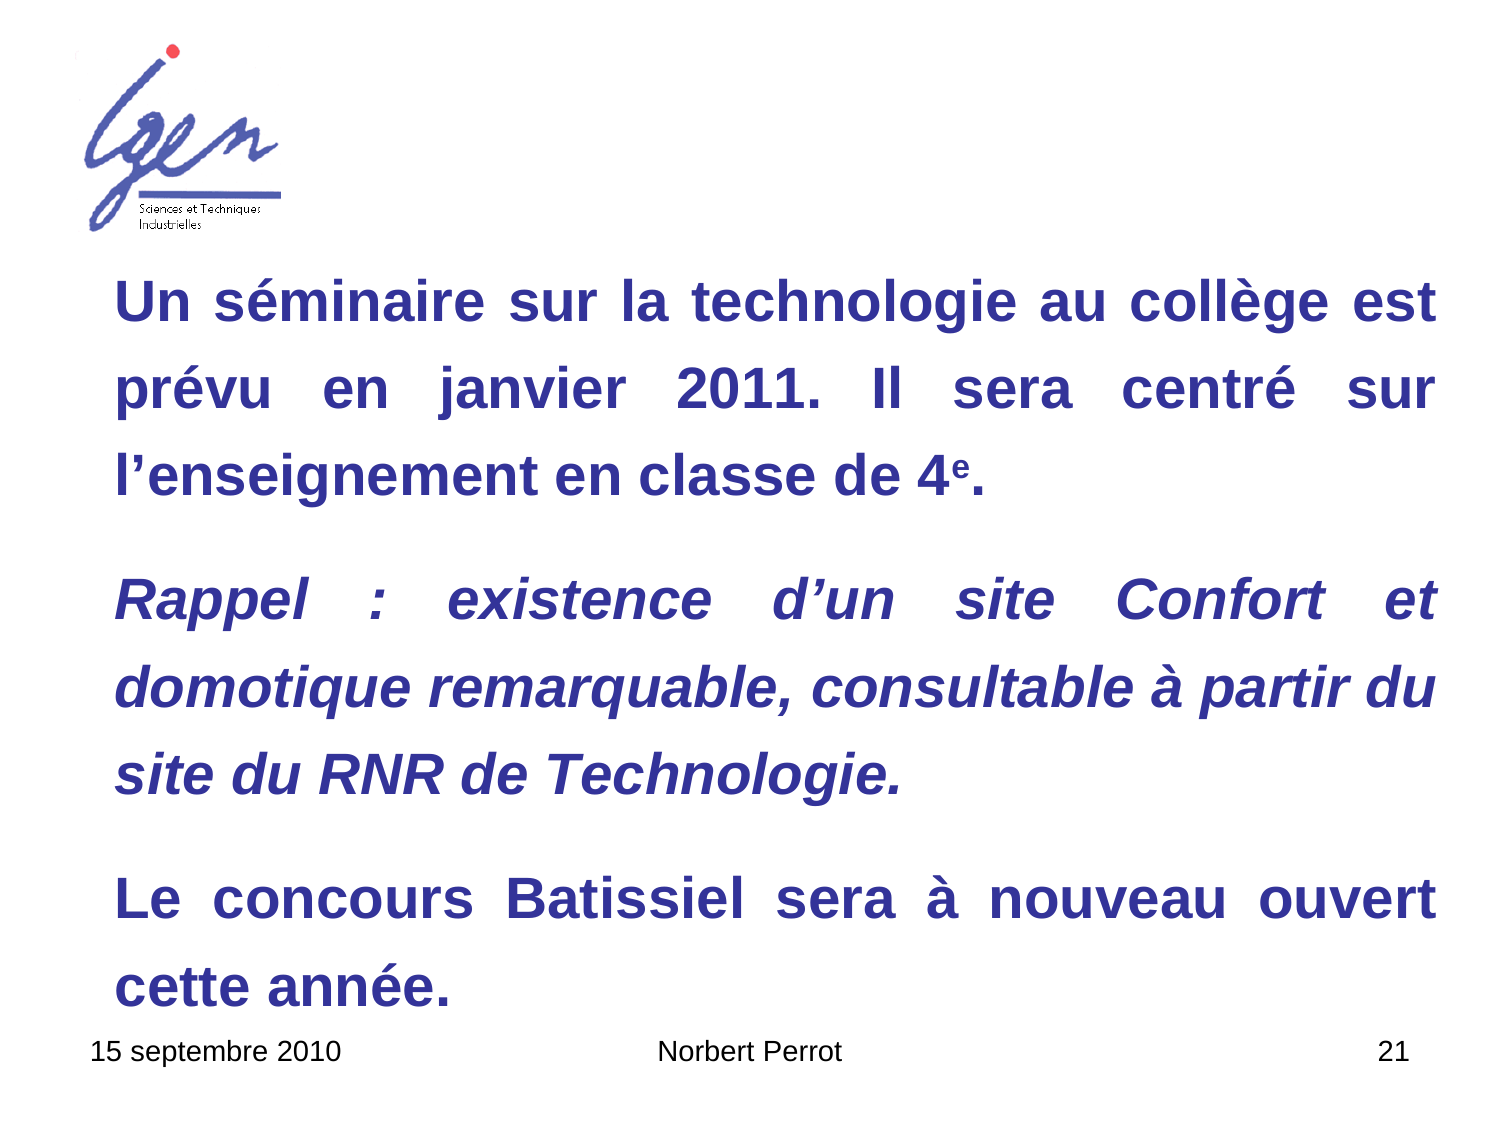

Un séminaire sur la technologie au collège est prévu en janvier 2011. Il sera centré sur l’enseignement en classe de 4e.
Rappel : existence d’un site Confort et domotique remarquable, consultable à partir du site du RNR de Technologie.
Le concours Batissiel sera à nouveau ouvert cette année.
15 septembre 2010
Norbert Perrot